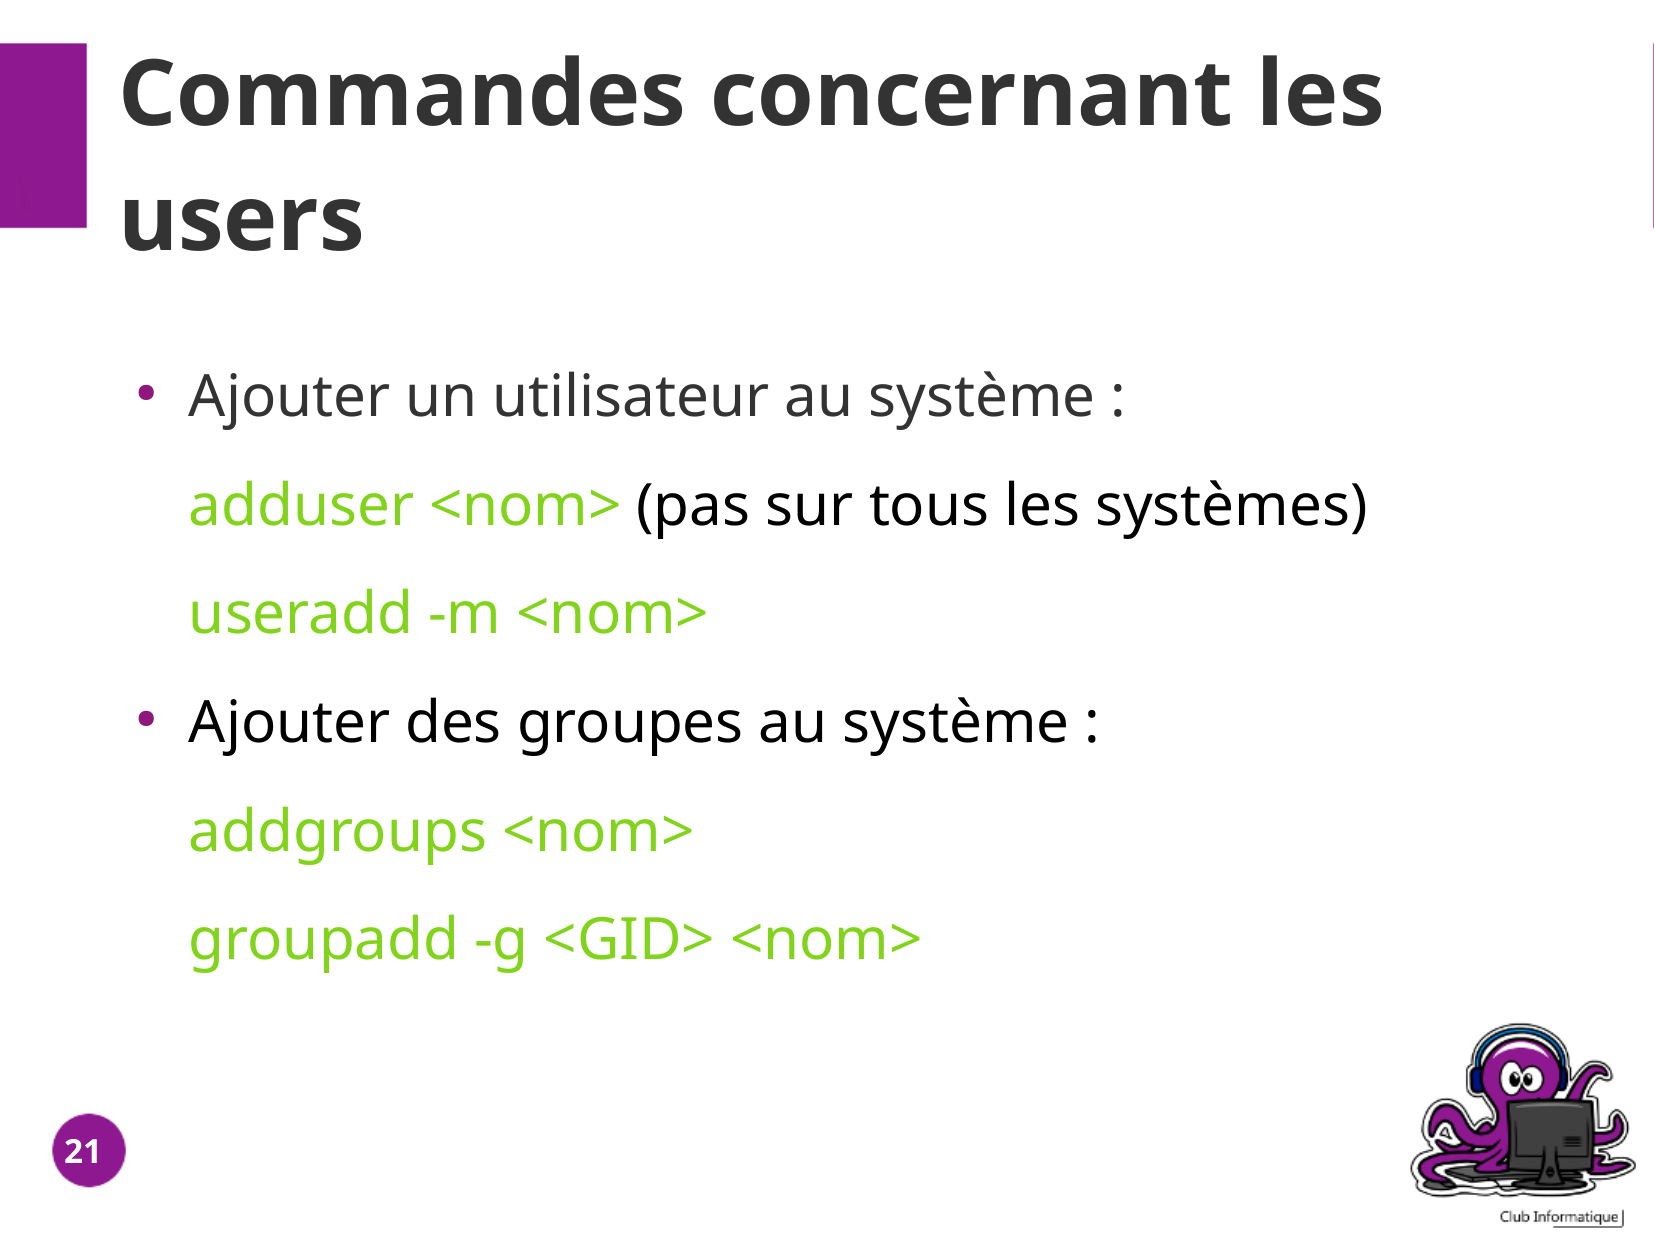

# Commandes concernant les users
Ajouter un utilisateur au système :
adduser <nom> (pas sur tous les systèmes)
useradd -m <nom>
Ajouter des groupes au système :
addgroups <nom>
groupadd -g <GID> <nom>
21